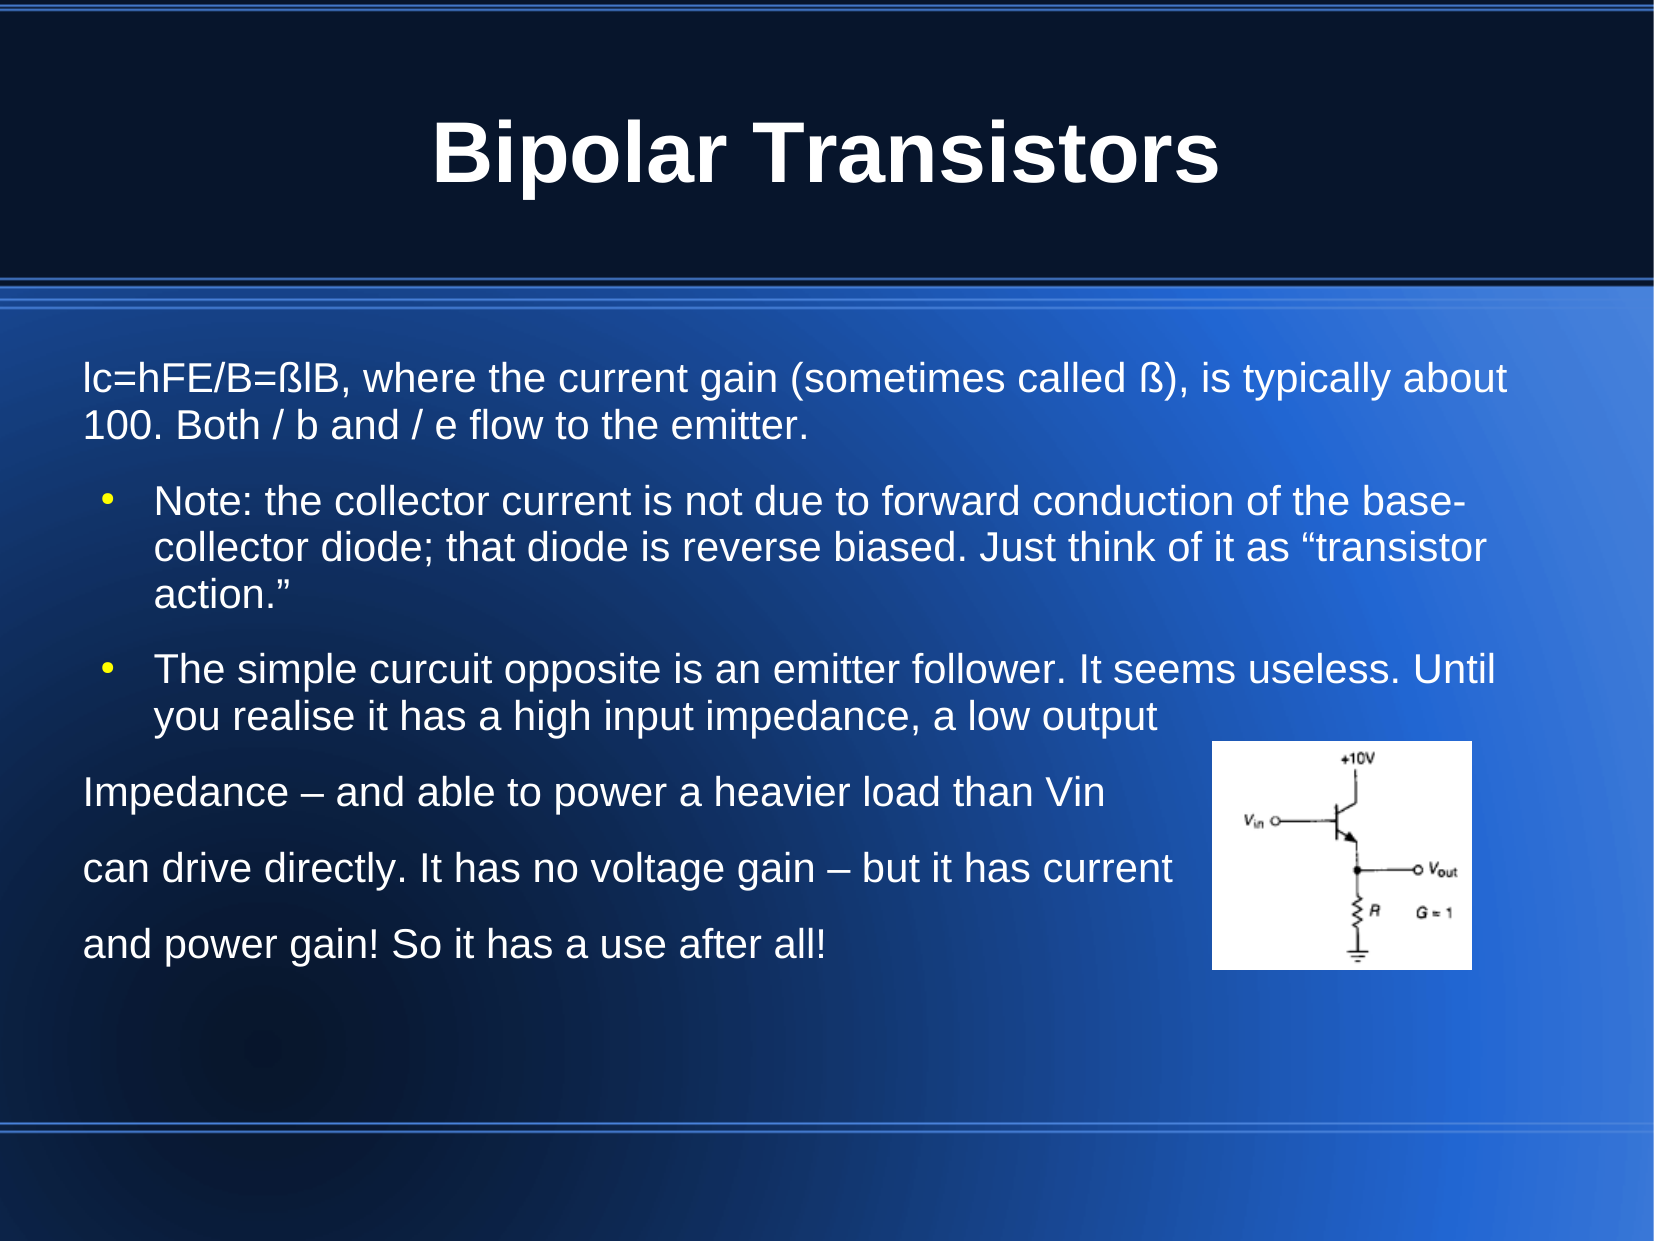

# Bipolar Transistors
lc=hFE/B=ßlB, where the current gain (sometimes called ß), is typically about 100. Both / b and / e flow to the emitter.
Note: the collector current is not due to forward conduction of the base-collector diode; that diode is reverse biased. Just think of it as “transistor action.”
The simple curcuit opposite is an emitter follower. It seems useless. Until you realise it has a high input impedance, a low output
Impedance – and able to power a heavier load than Vin
can drive directly. It has no voltage gain – but it has current
and power gain! So it has a use after all!